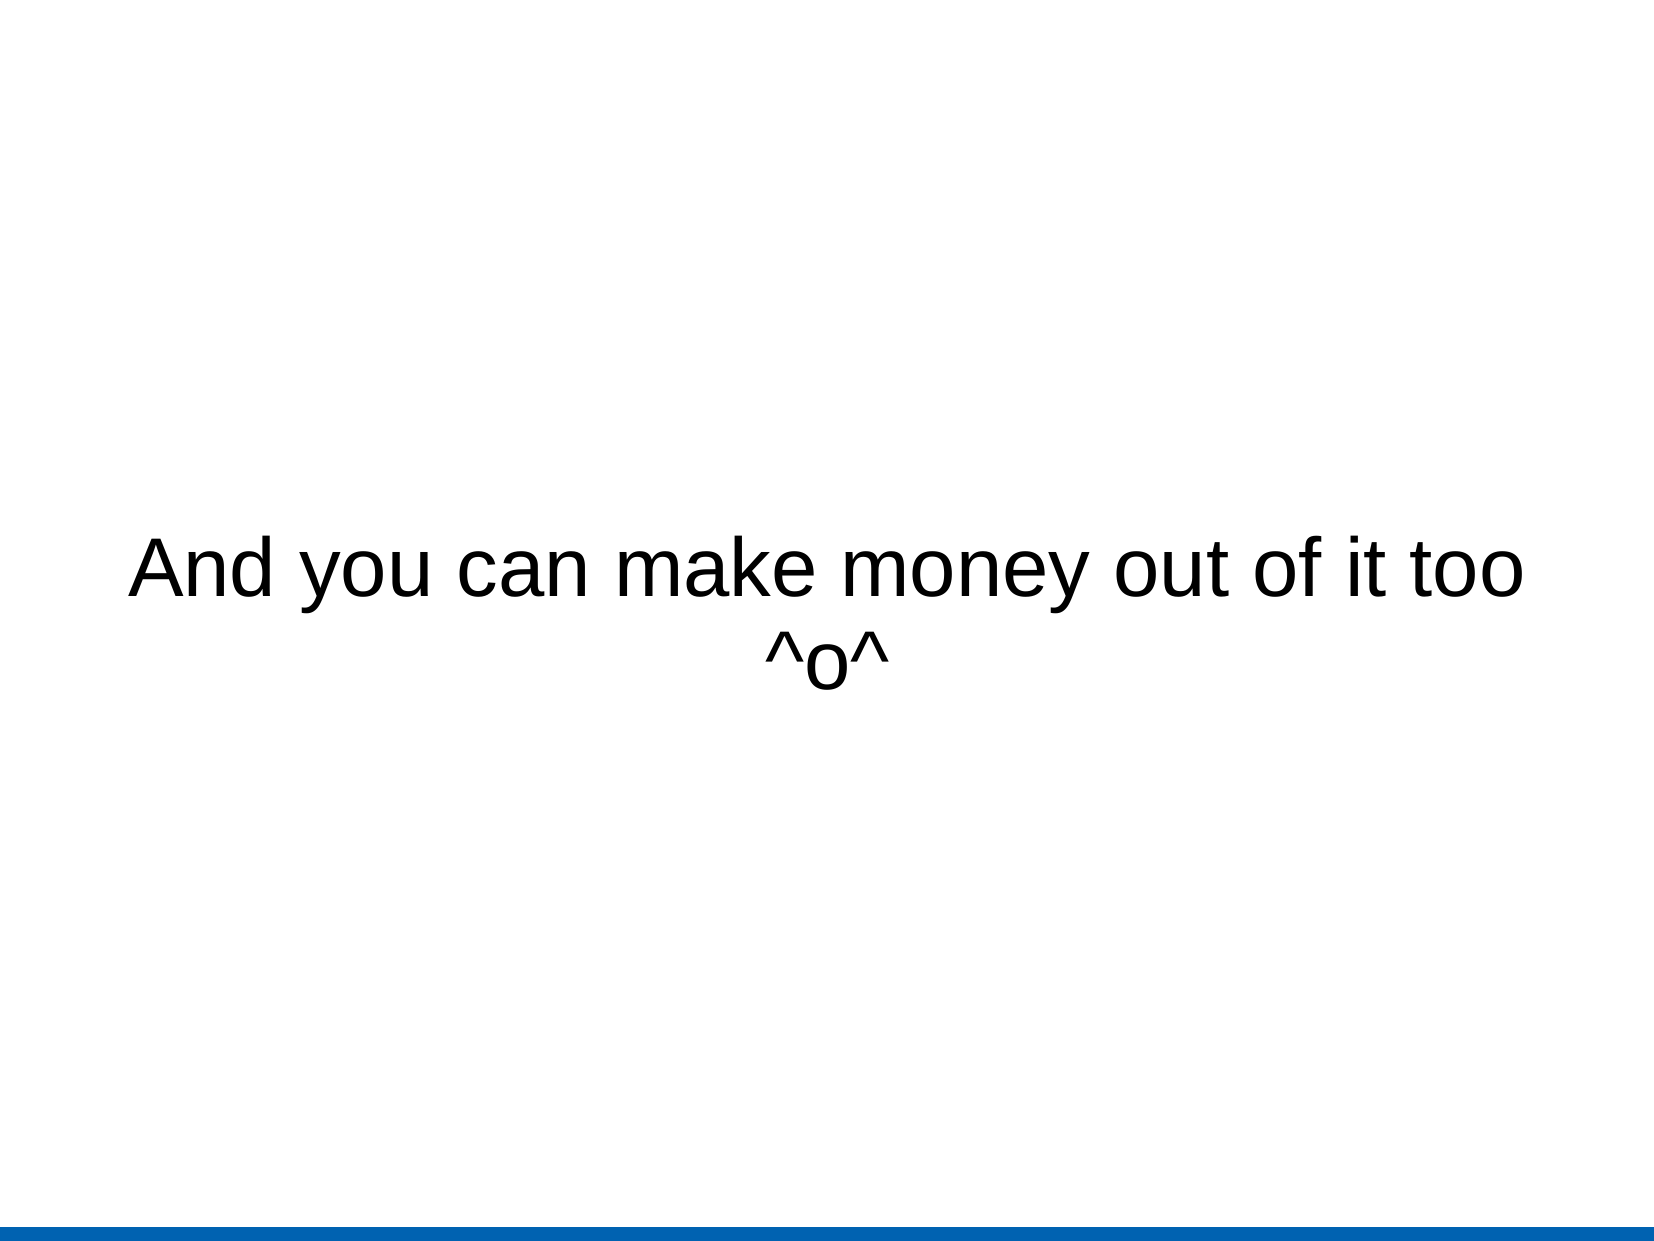

# And you can make money out of it too
^o^